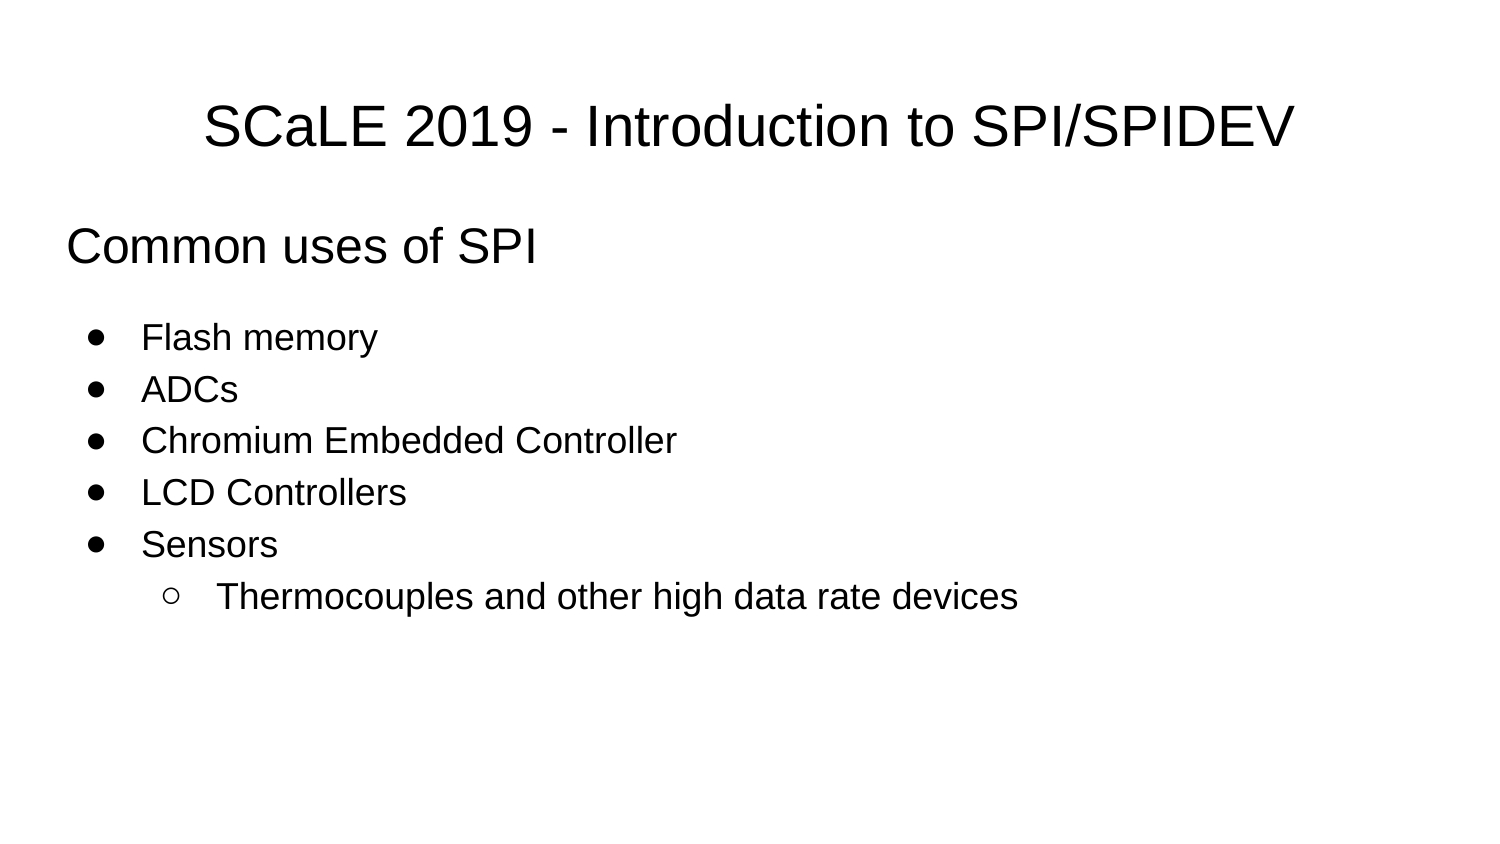

# SCaLE 2019 - Introduction to SPI/SPIDEV
Common uses of SPI
Flash memory
ADCs
Chromium Embedded Controller
LCD Controllers
Sensors
Thermocouples and other high data rate devices